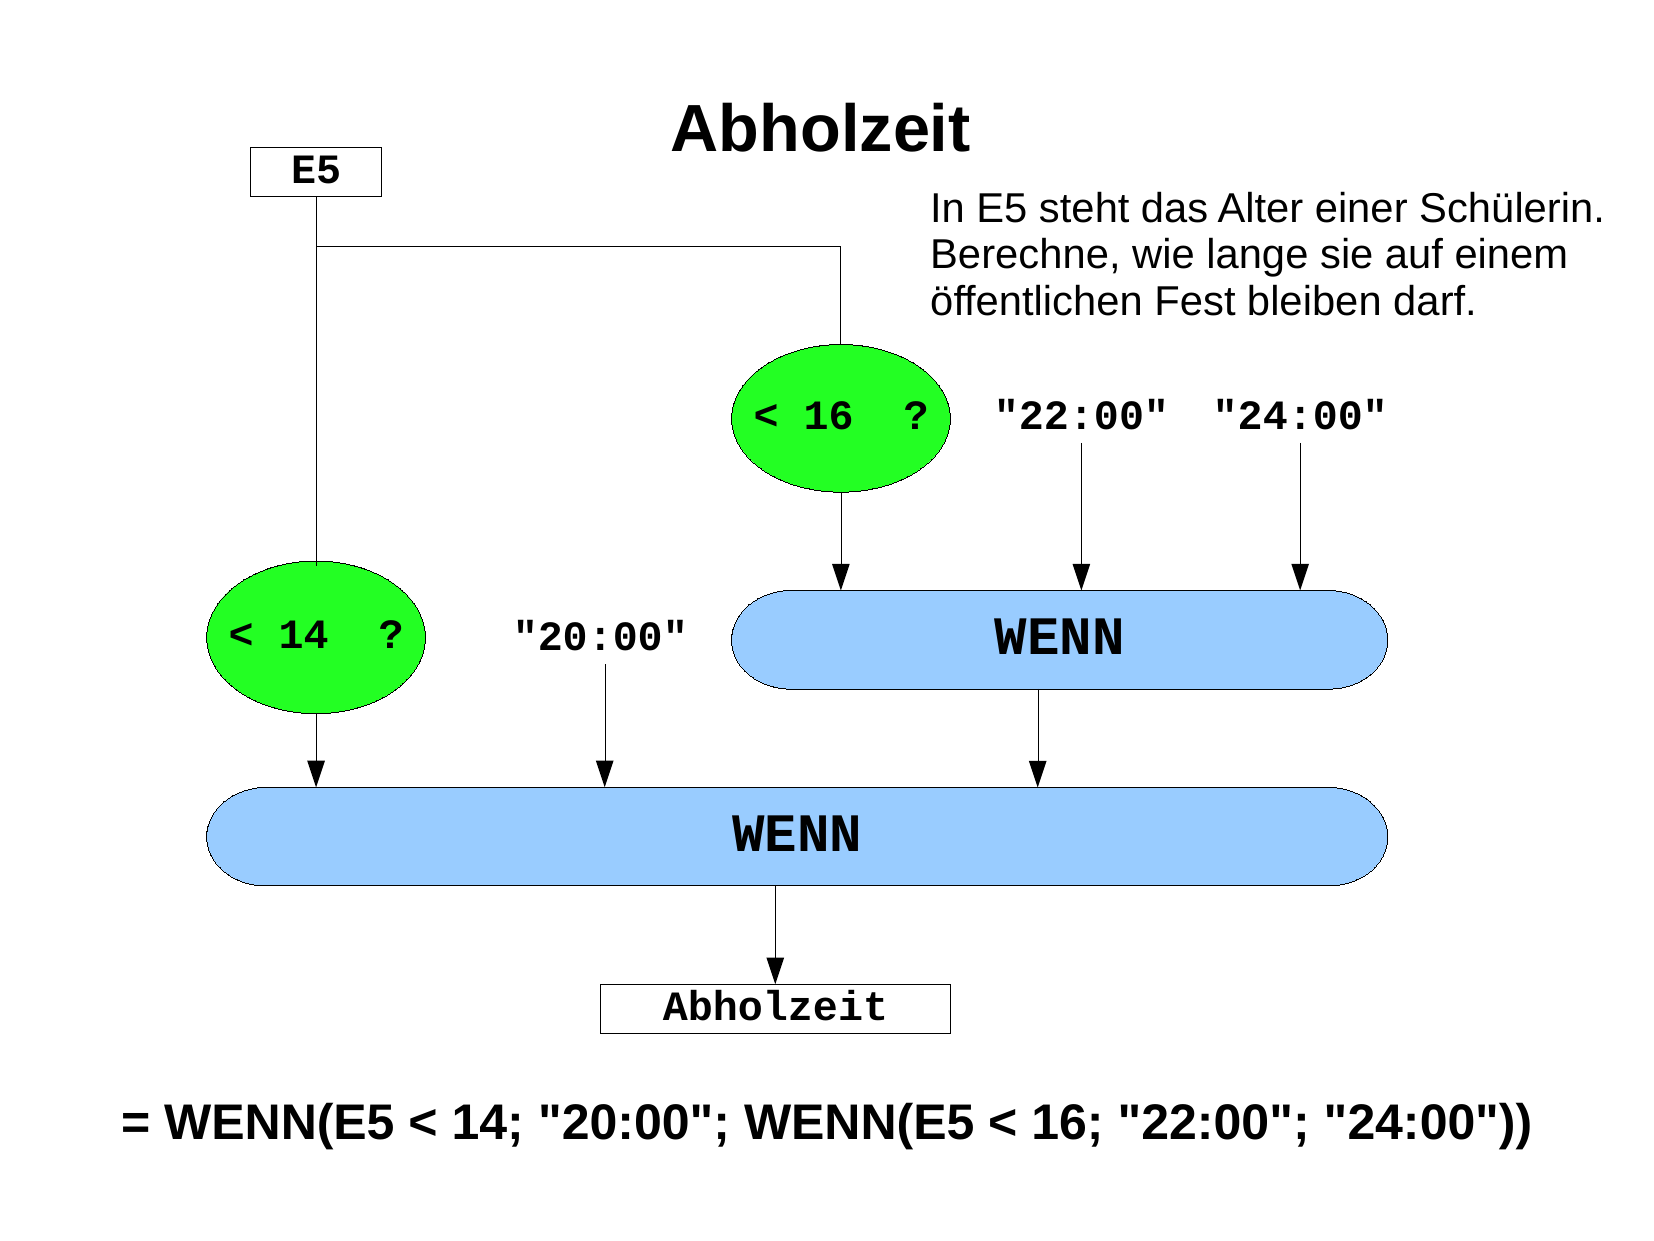

# Abholzeit
E5
In E5 steht das Alter einer Schülerin. Berechne, wie lange sie auf einem öffentlichen Fest bleiben darf.
< 16 ?
"22:00"
"24:00"
< 14 ?
WENN
"20:00"
WENN
Abholzeit
= WENN(E5 < 14; "20:00"; WENN(E5 < 16; "22:00"; "24:00"))